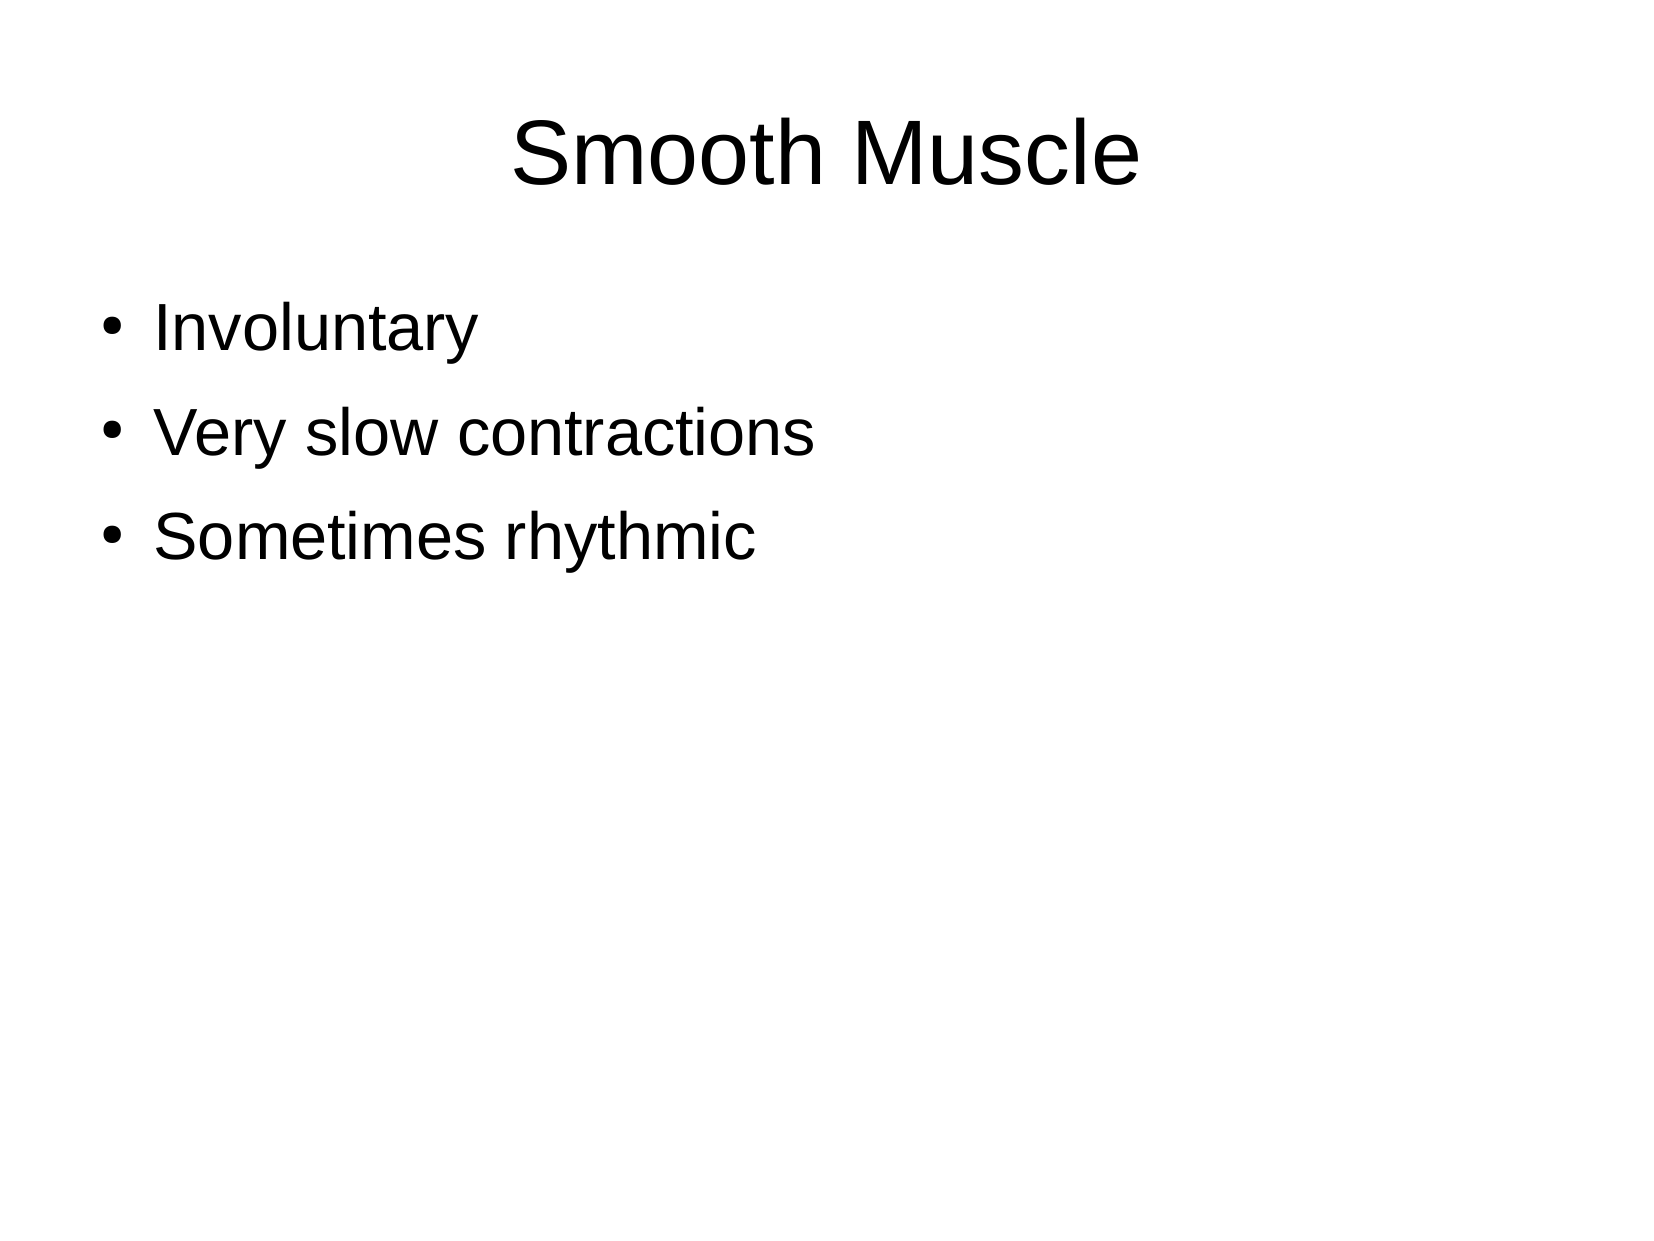

# Smooth Muscle
Involuntary
Very slow contractions
Sometimes rhythmic